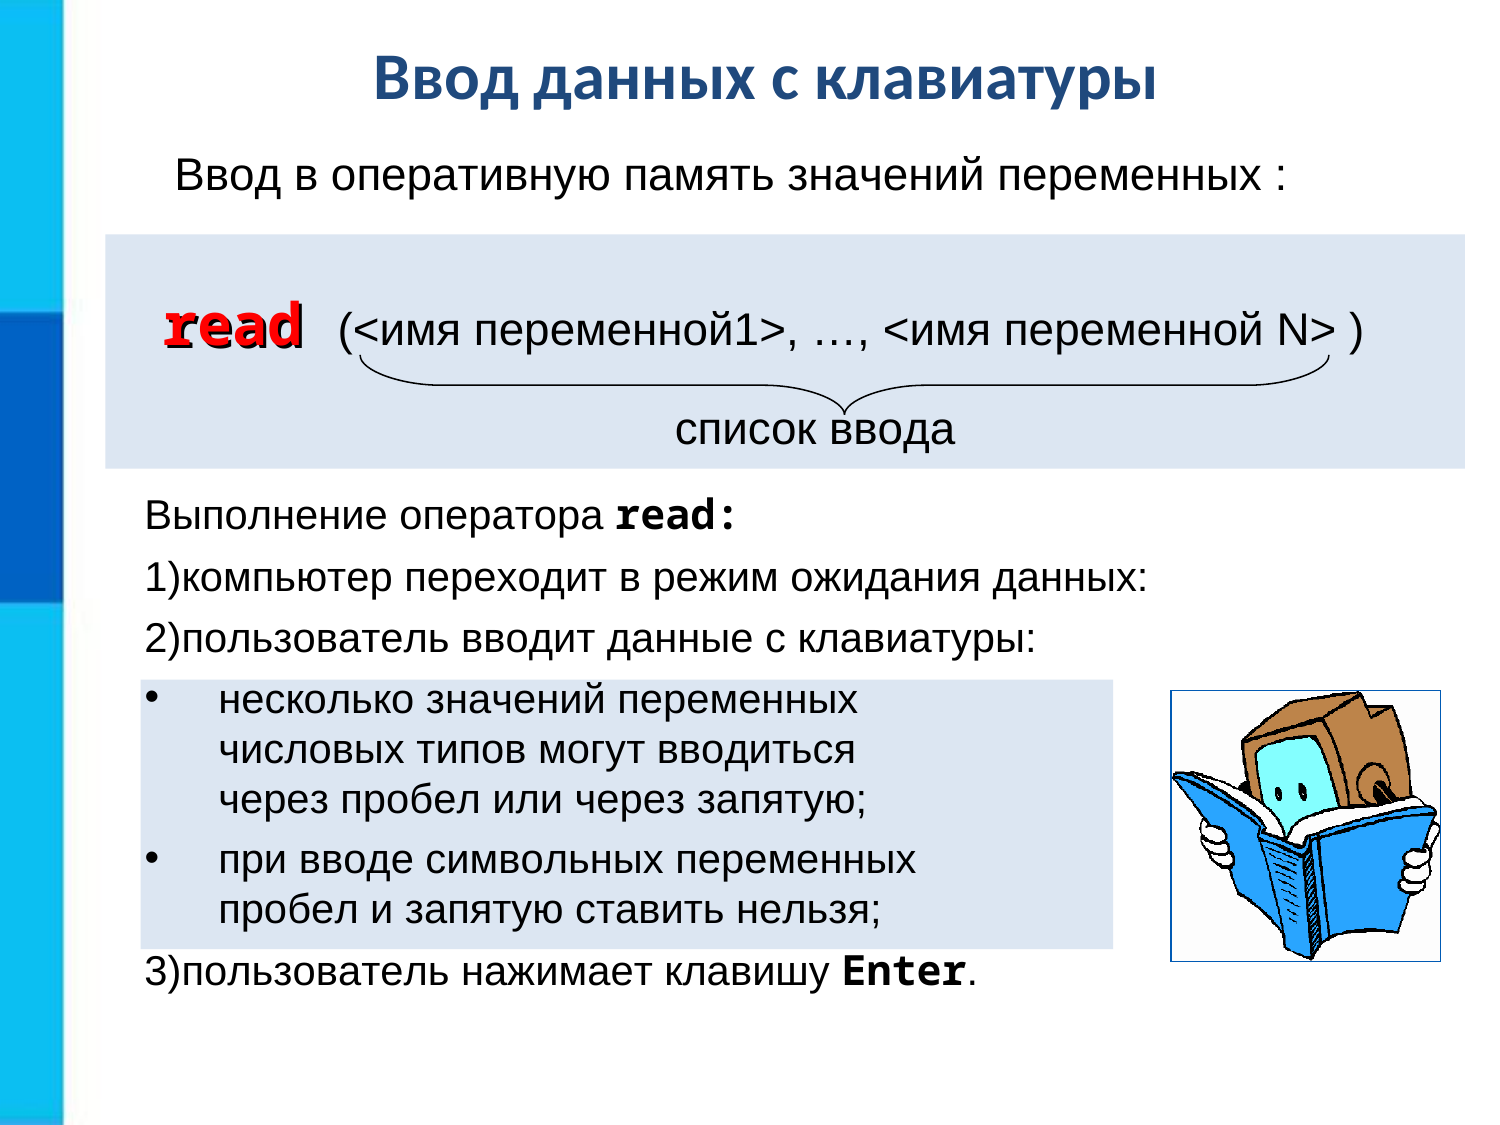

Ввод данных с клавиатуры
Ввод в оперативную память значений переменных :
read (<имя переменной1>, …, <имя переменной N> )
список ввода
Выполнение оператора read:
компьютер переходит в режим ожидания данных:
пользователь вводит данные с клавиатуры:
несколько значений переменных
числовых типов могут вводиться
через пробел или через запятую;
при вводе символьных переменных
пробел и запятую ставить нельзя;
пользователь нажимает клавишу Enter.